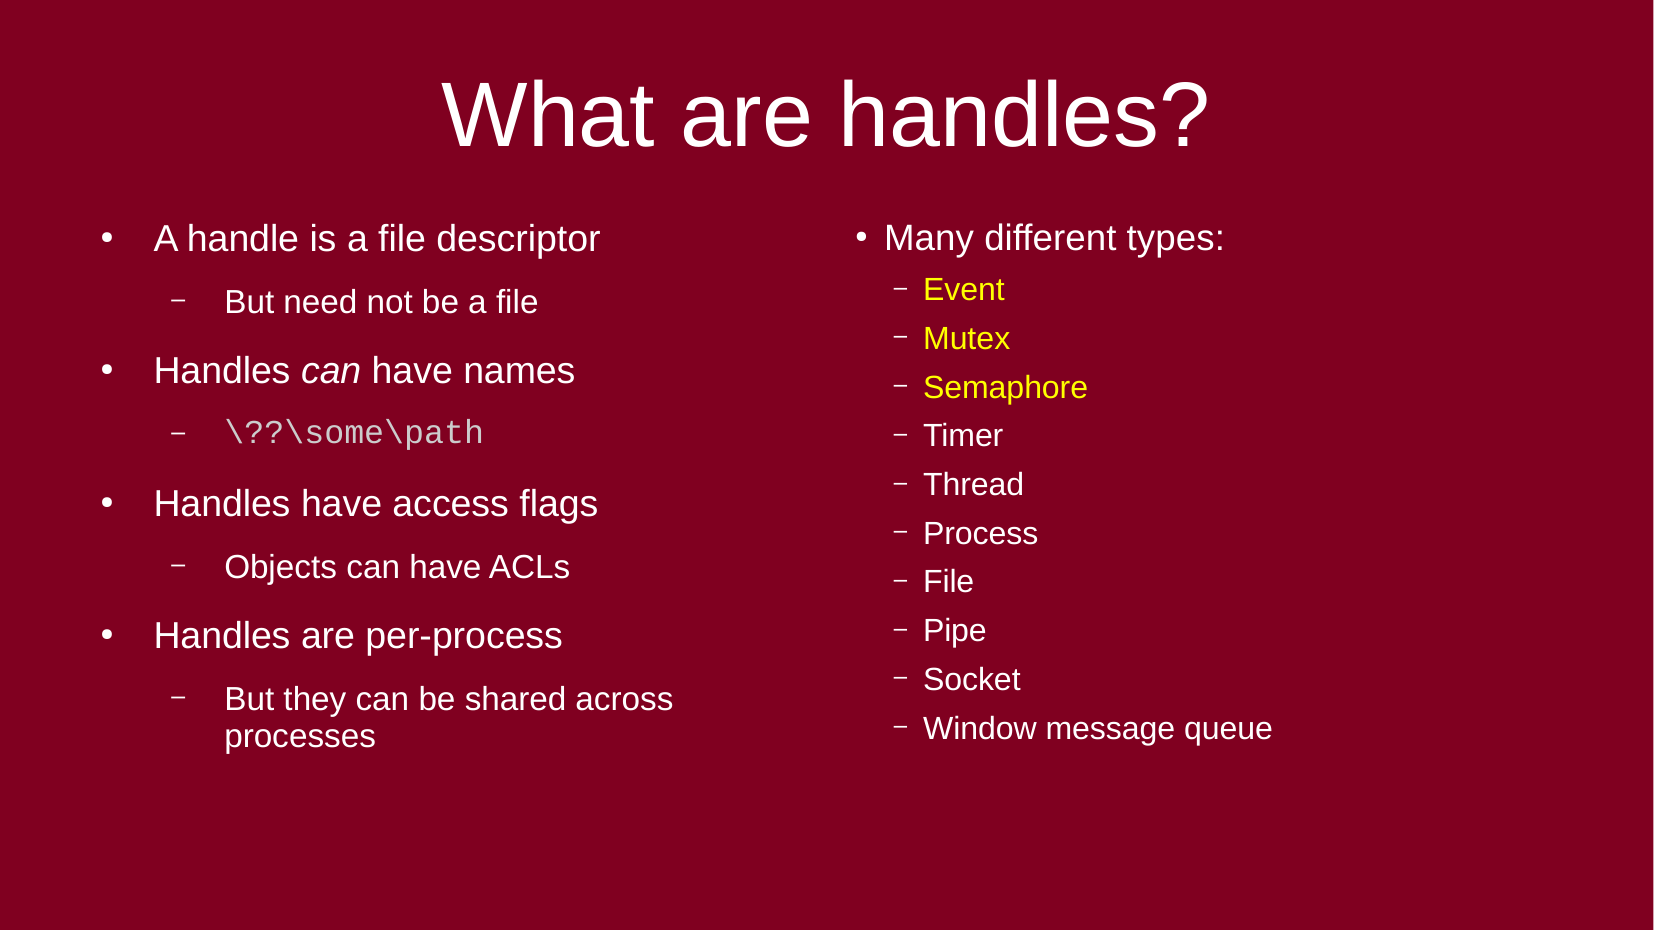

# What are handles?
A handle is a file descriptor
But need not be a file
Handles can have names
\??\some\path
Handles have access flags
Objects can have ACLs
Handles are per-process
But they can be shared across processes
Many different types:
Event
Mutex
Semaphore
Timer
Thread
Process
File
Pipe
Socket
Window message queue